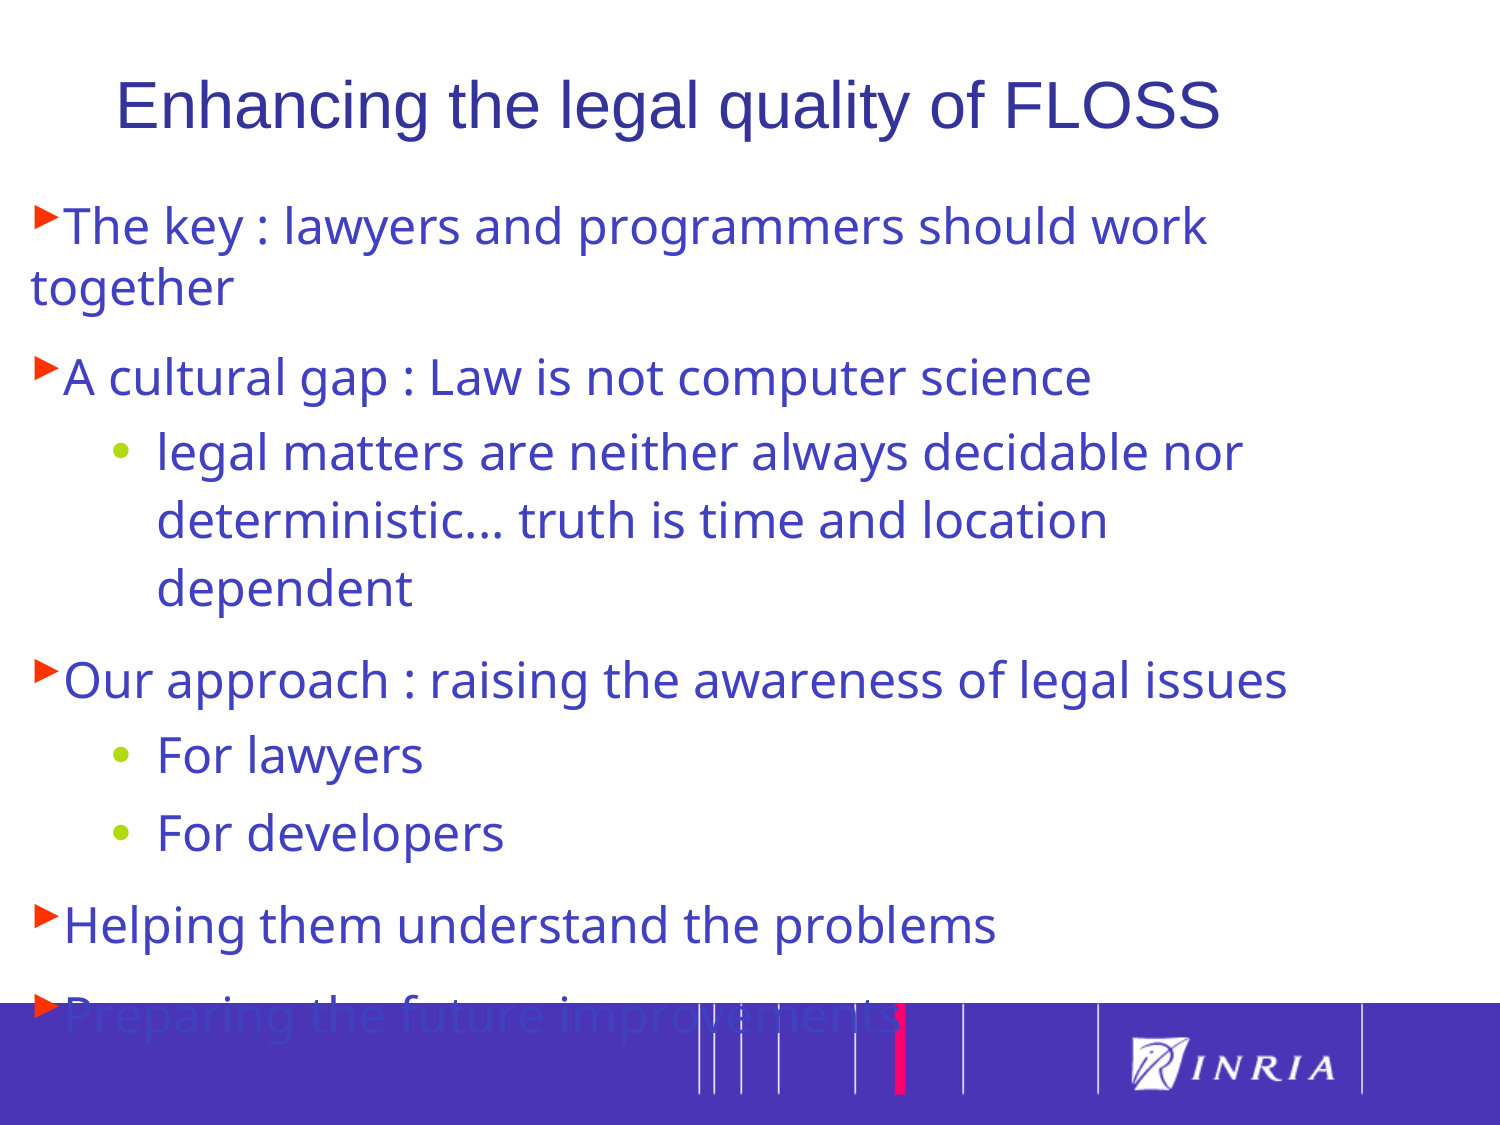

# Enhancing the legal quality of FLOSS
The key : lawyers and programmers should work together
A cultural gap : Law is not computer science
legal matters are neither always decidable nor deterministic... truth is time and location dependent
Our approach : raising the awareness of legal issues
For lawyers
For developers
Helping them understand the problems
Preparing the future improvements